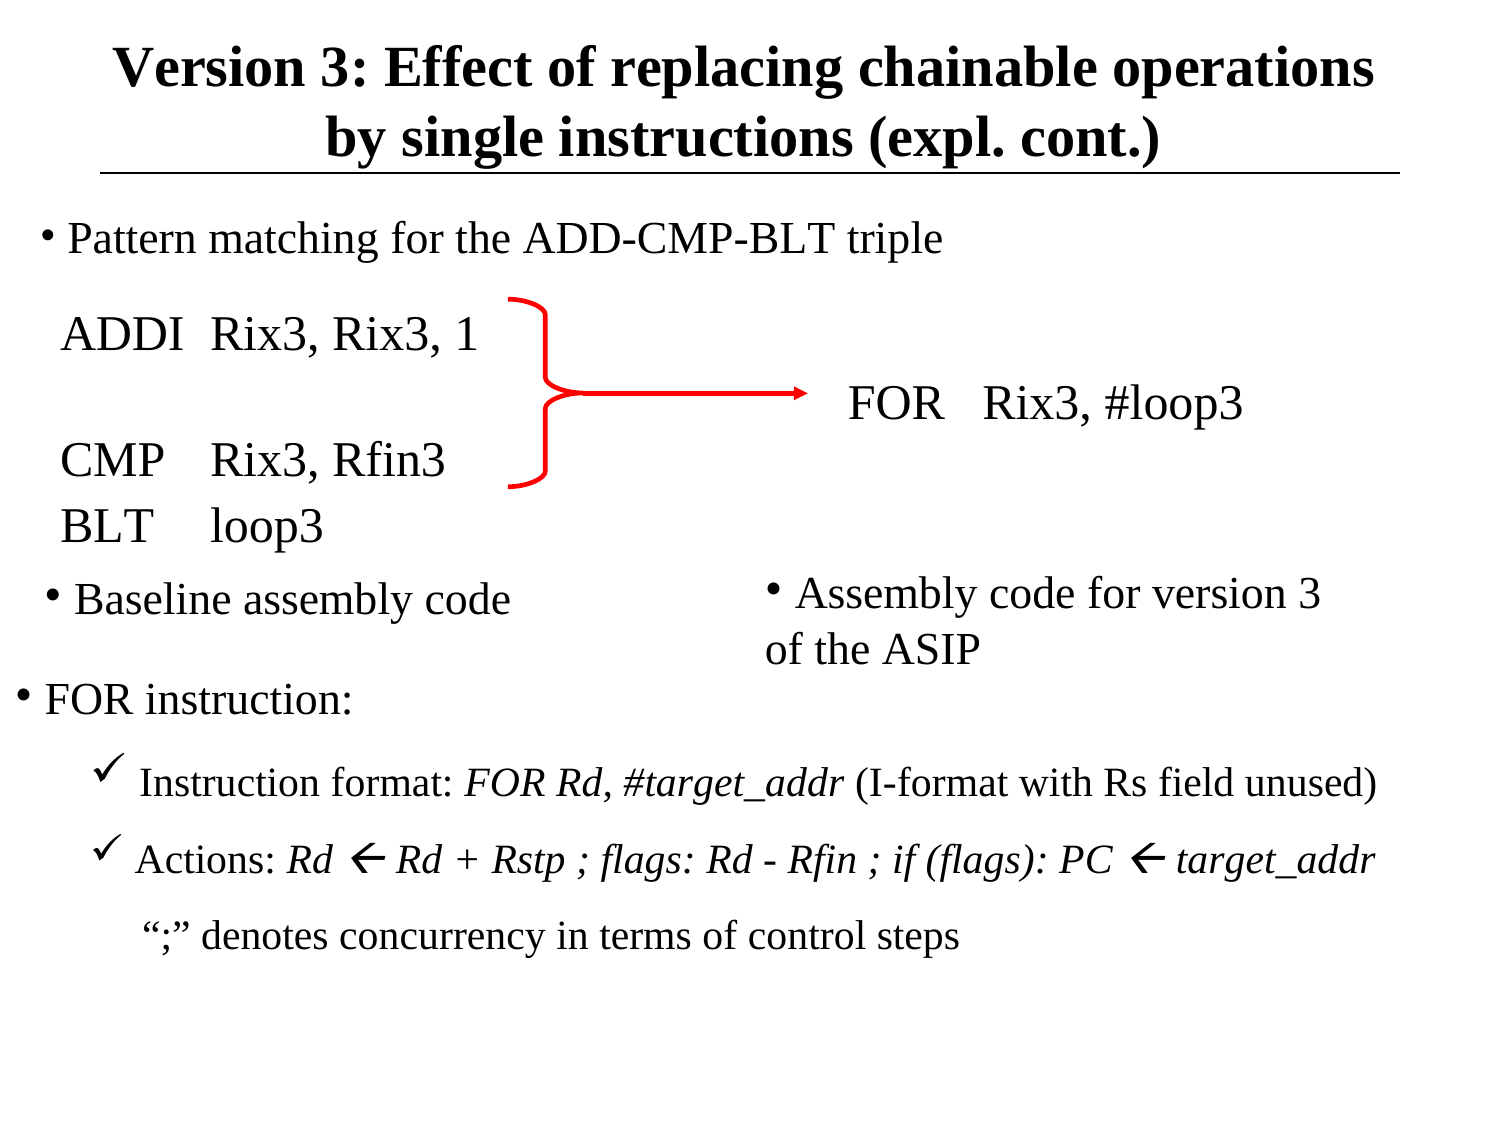

# Version 3: Effect of replacing chainable operations by single instructions (expl. cont.)
 Pattern matching for the ADD-CMP-BLT triple
ADDI	Rix3, Rix3, 1
CMP	Rix3, Rfin3
BLT	loop3
FOR Rix3, #loop3
 Assembly code for version 3 of the ASIP
 Baseline assembly code
 FOR instruction:
 Instruction format: FOR Rd, #target_addr (I-format with Rs field unused)
 Actions: Rd  Rd + Rstp ; flags: Rd - Rfin ; if (flags): PC  target_addr
 “;” denotes concurrency in terms of control steps